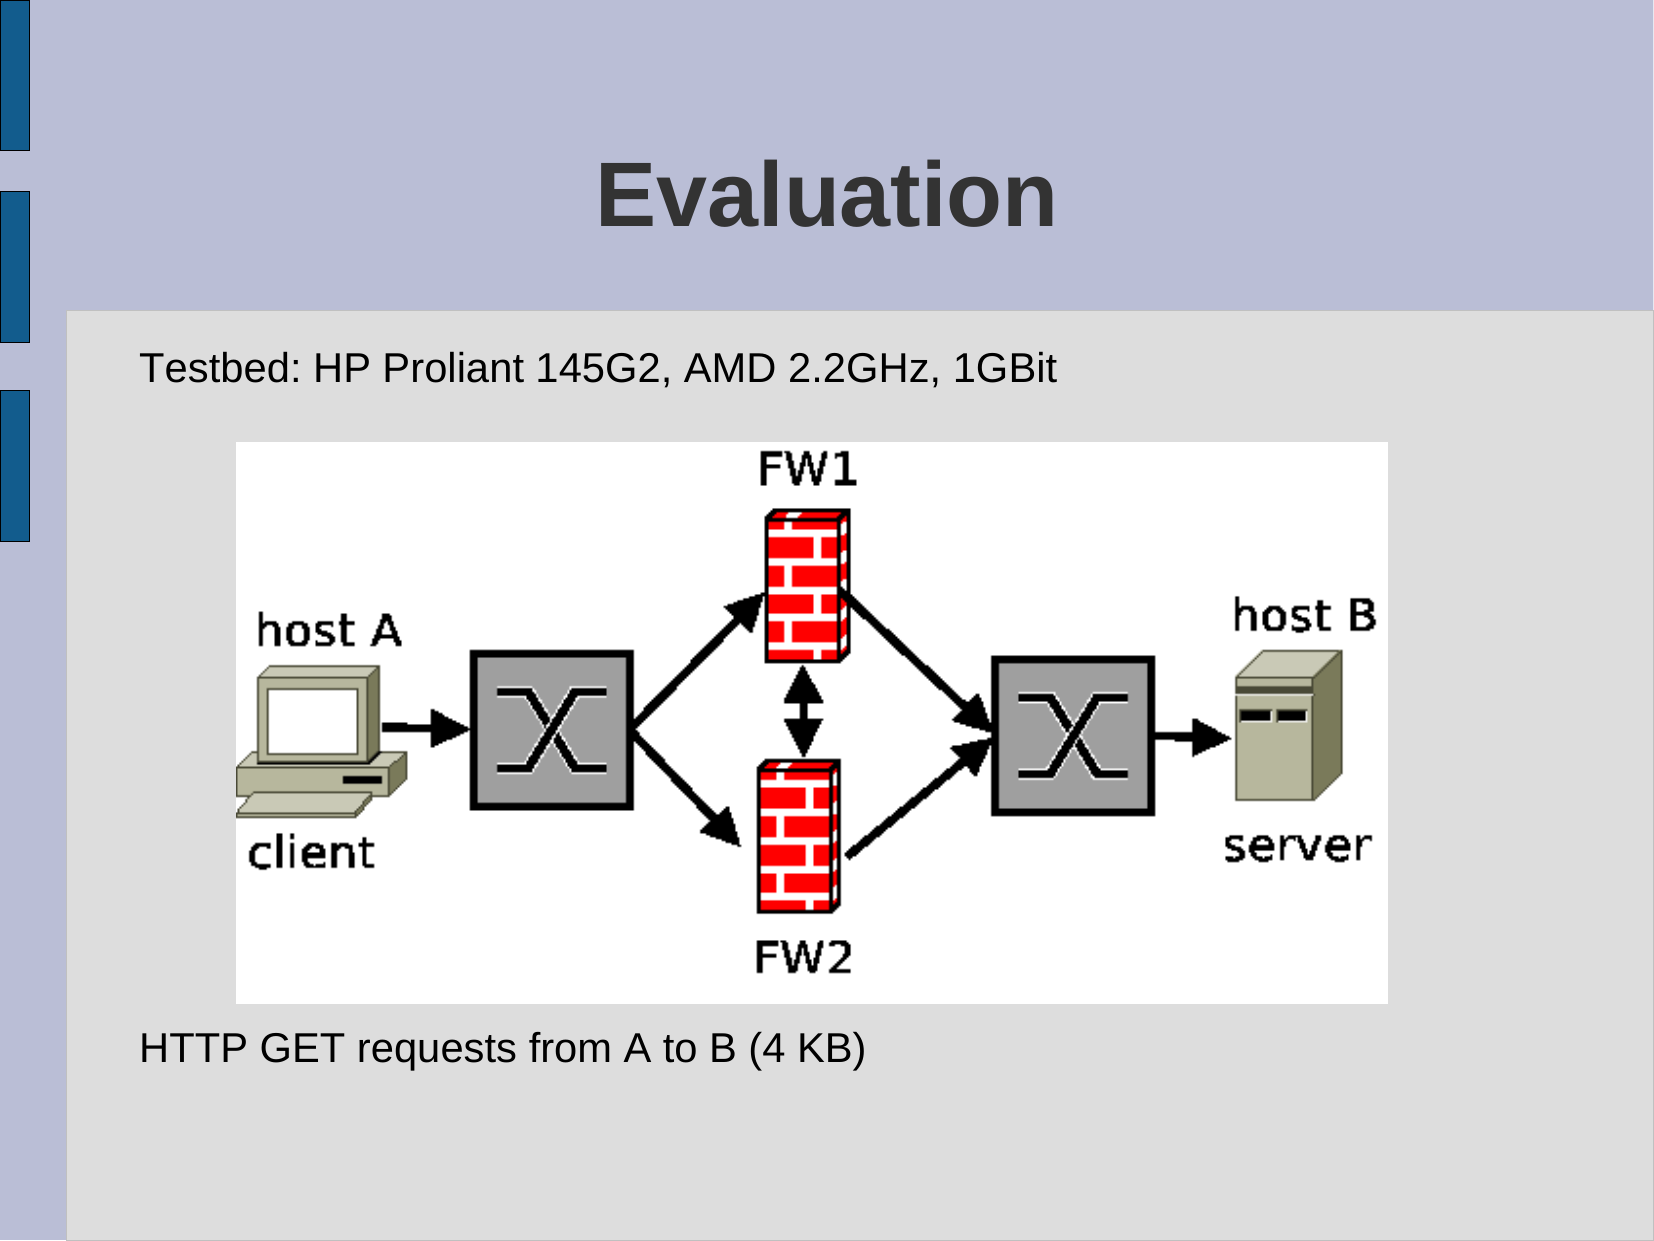

# Evaluation
Testbed: HP Proliant 145G2, AMD 2.2GHz, 1GBit
HTTP GET requests from A to B (4 KB)